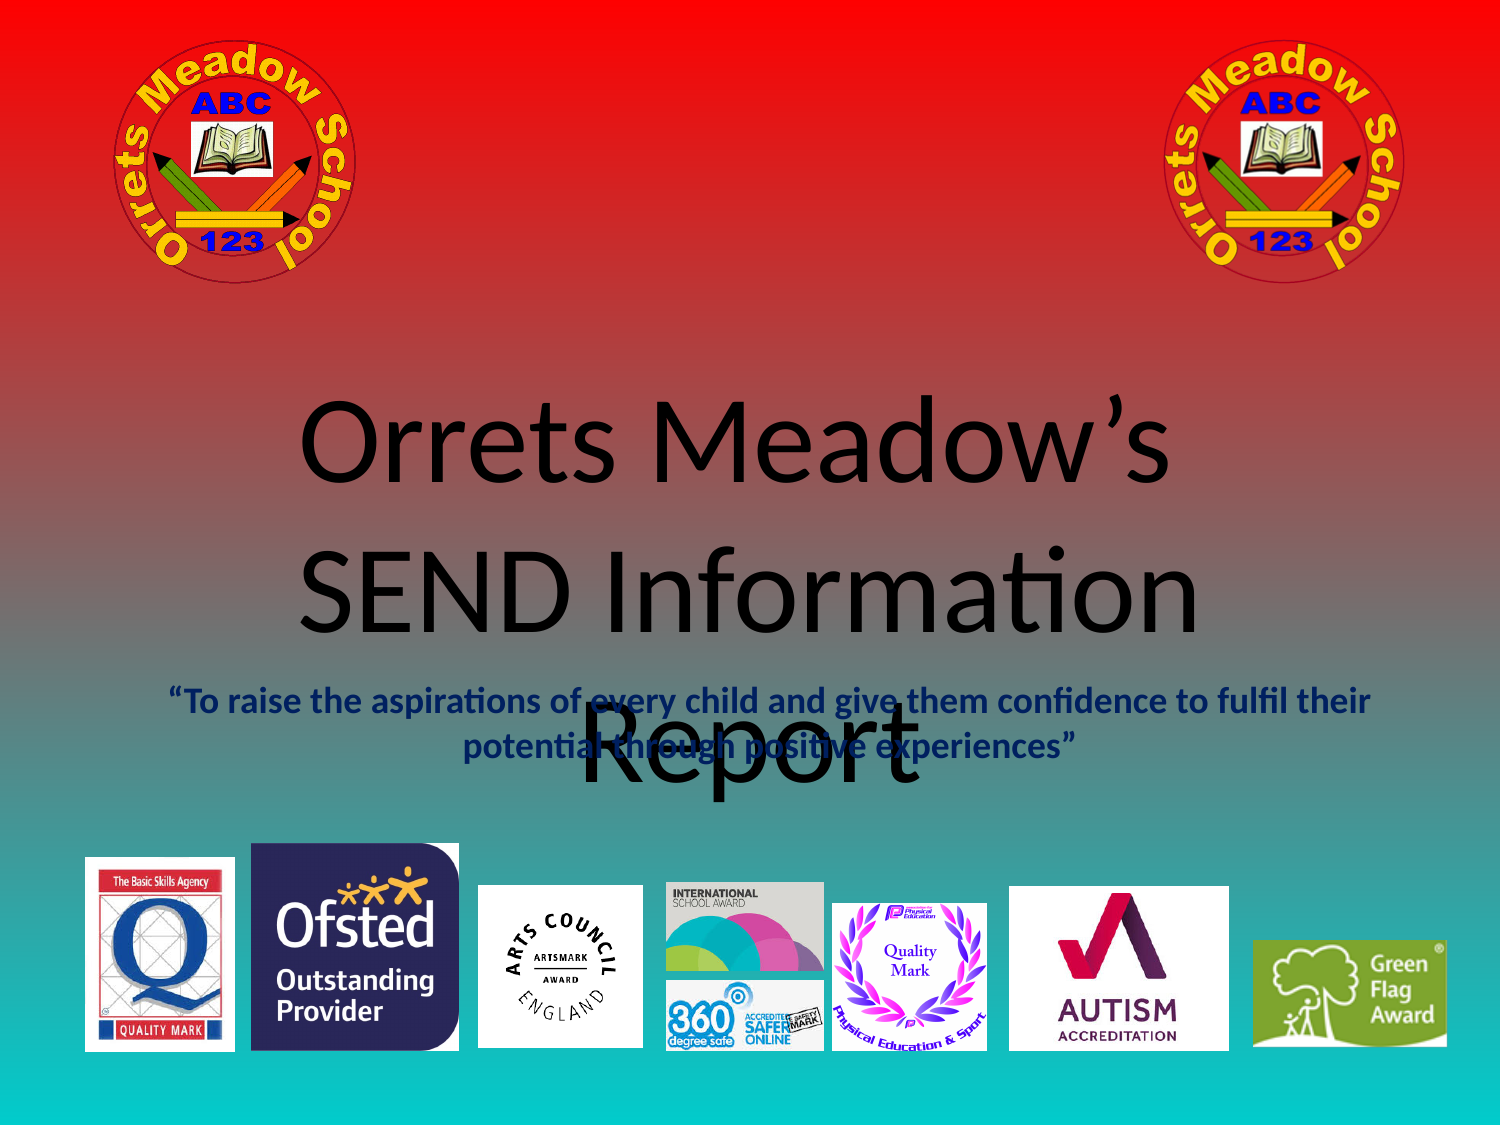

# Orrets Meadow’s SEND Information Report
“To raise the aspirations of every child and give them confidence to fulfil their potential through positive experiences”